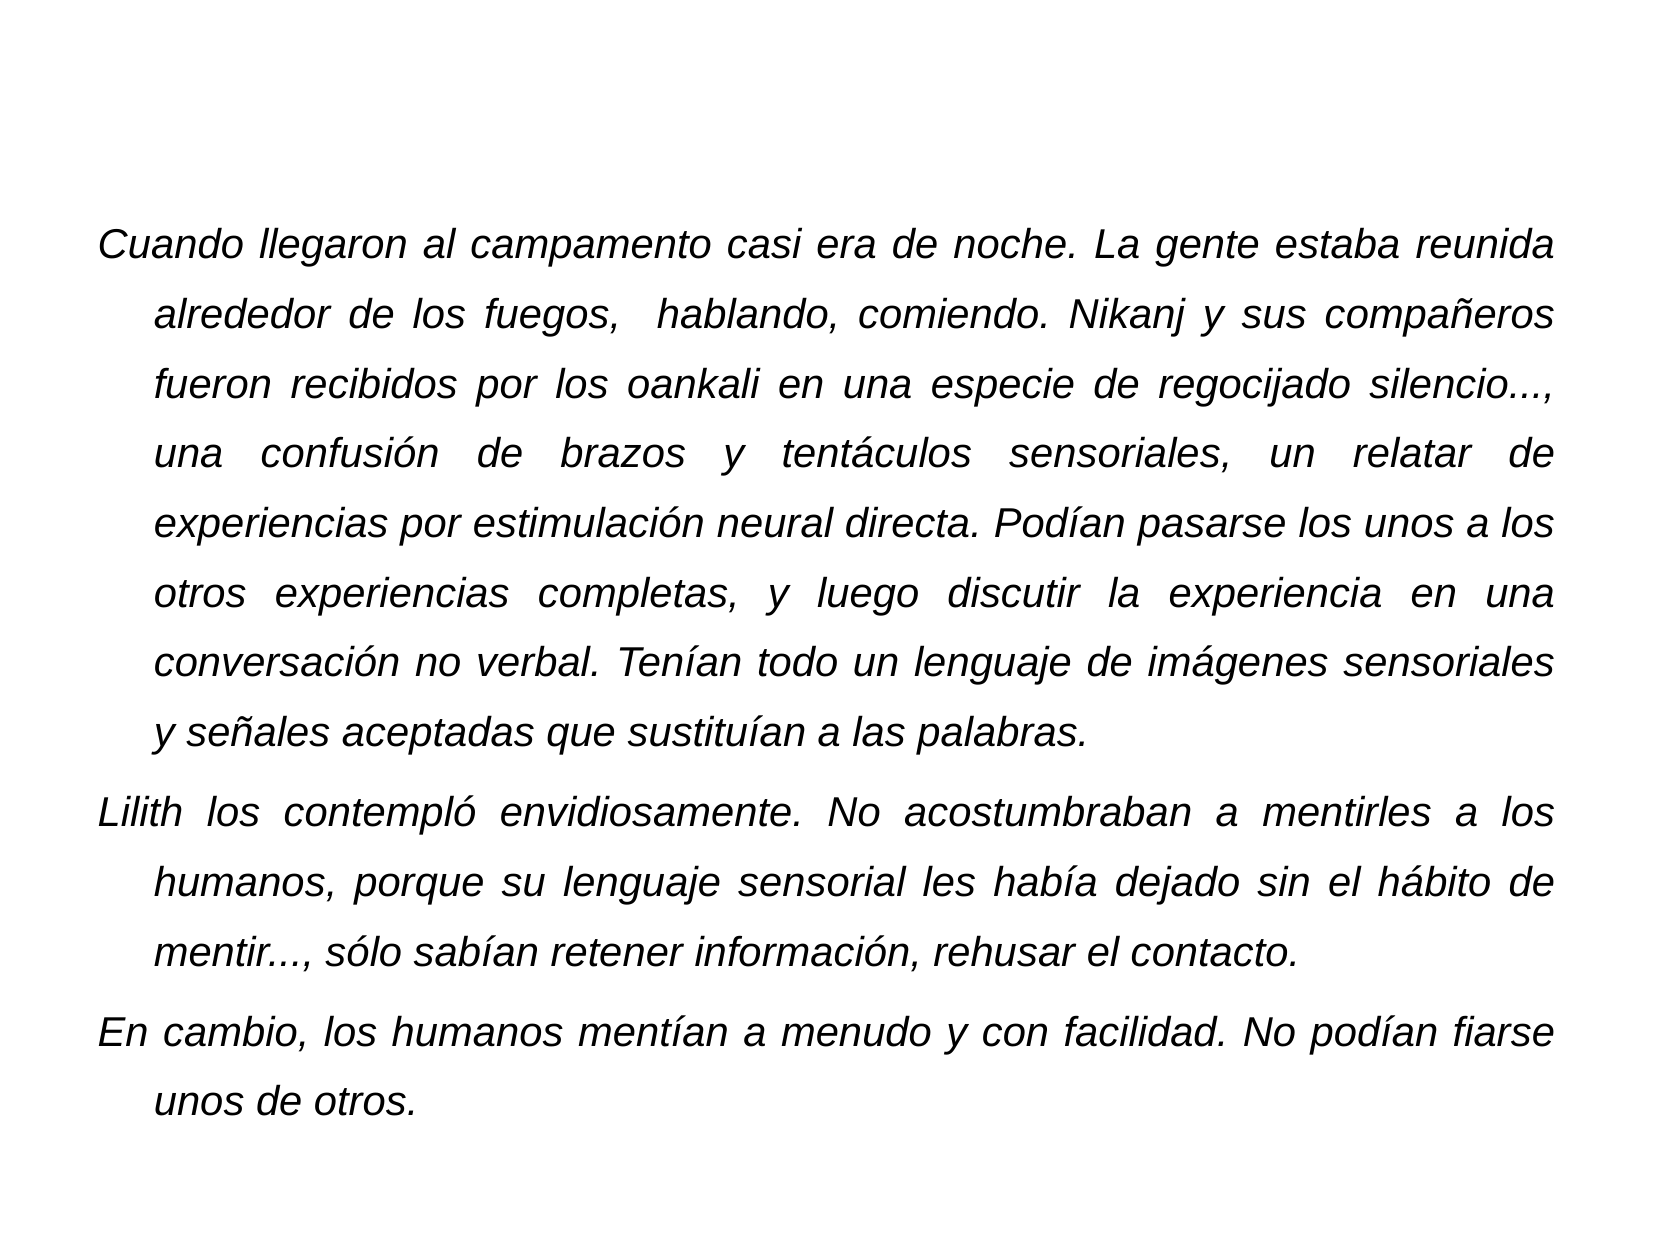

Cuando llegaron al campamento casi era de noche. La gente estaba reunida alrededor de los fuegos, hablando, comiendo. Nikanj y sus compañeros fueron recibidos por los oankali en una especie de regocijado silencio..., una confusión de brazos y tentáculos sensoriales, un relatar de experiencias por estimulación neural directa. Podían pasarse los unos a los otros experiencias completas, y luego discutir la experiencia en una conversación no verbal. Tenían todo un lenguaje de imágenes sensoriales y señales aceptadas que sustituían a las palabras.
Lilith los contempló envidiosamente. No acostumbraban a mentirles a los humanos, porque su lenguaje sensorial les había dejado sin el hábito de mentir..., sólo sabían retener información, rehusar el contacto.
En cambio, los humanos mentían a menudo y con facilidad. No podían fiarse unos de otros.